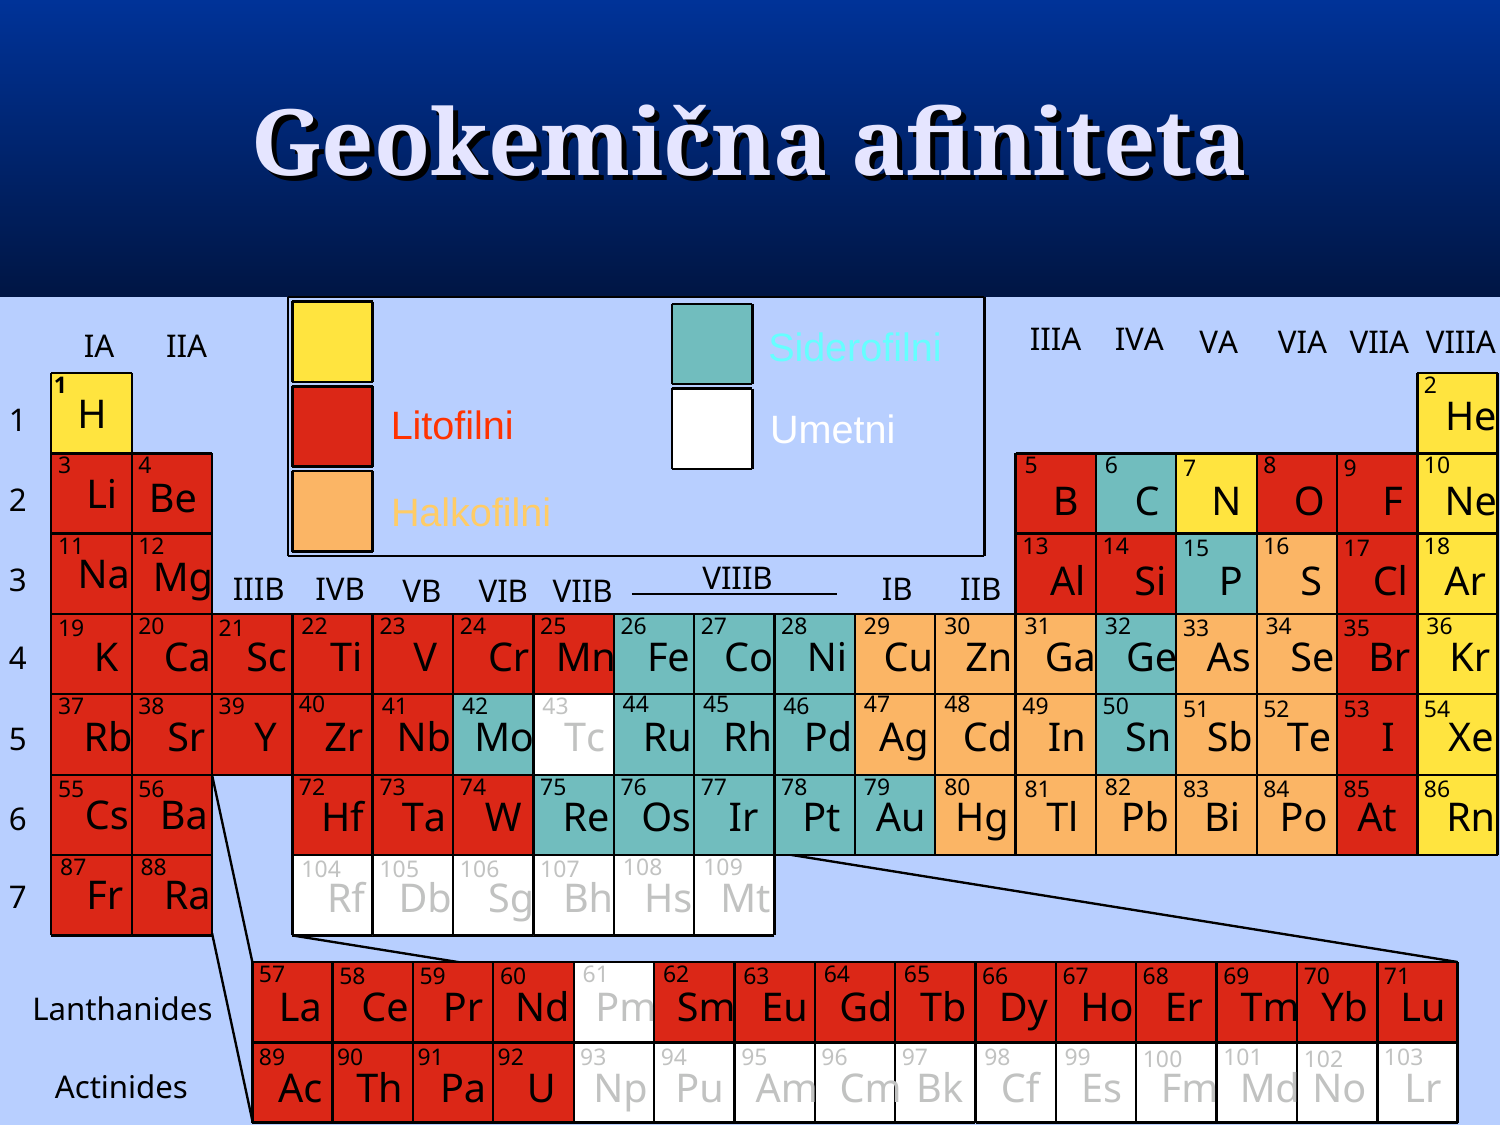

# Geokemična afiniteta
IIIA
IVA
VA
VIA
VIIA
VIIIA
IA
IIA
1
2
He
1
3
4
5
6
8
10
7
9
B
C
N
O
F
Ne
2
11
12
13
14
16
18
15
17
Al
Si
P
S
Cl
Ar
VIIIB
3
IIIB
IVB
IB
IIB
VB
VIB
VIIB
20
22
23
24
25
26
27
28
29
30
31
32
34
36
19
21
33
35
V
Cr
Mn
Fe
Co
Ni
Cu
Zn
Ga
Ge
As
Se
Br
Kr
4
40
44
45
47
48
37
38
39
41
42
43
46
49
50
51
52
53
54
Nb
Mo
Tc
Ru
Rh
Pd
Ag
Cd
In
Sn
Sb
Te
I
Xe
5
72
73
74
75
76
77
78
79
80
82
55
56
81
83
84
85
86
Hf
Ta
W
Re
Os
Ir
Pt
Au
Hg
Tl
Pb
Bi
Po
At
Rn
6
87
88
108
109
104
105
106
107
Rf
Db
Sg
Bh
Hs
Mt
7
57
La
Ce
Pr
Nd
Pm
Sm
Eu
Gd
Tb
Dy
Ho
Er
Tm
Yb
Lu
Lanthanides
Ac
Th
Pa
U
Np
Pu
Am
Cm
Bk
Cf
Es
Fm
Md
No
Lr
Actinides
Siderofilni
H
Li
Be
Na
Mg
K
Ca
Sc
Ti
Rb
Sr
Y
Zr
Cs
Ba
Fr
Ra
Litofilni
Umetni
Halkofilni
61
62
64
65
58
59
60
63
66
67
68
69
70
71
89
90
91
92
93
94
95
96
97
98
99
101
103
100
102
Atmofilni